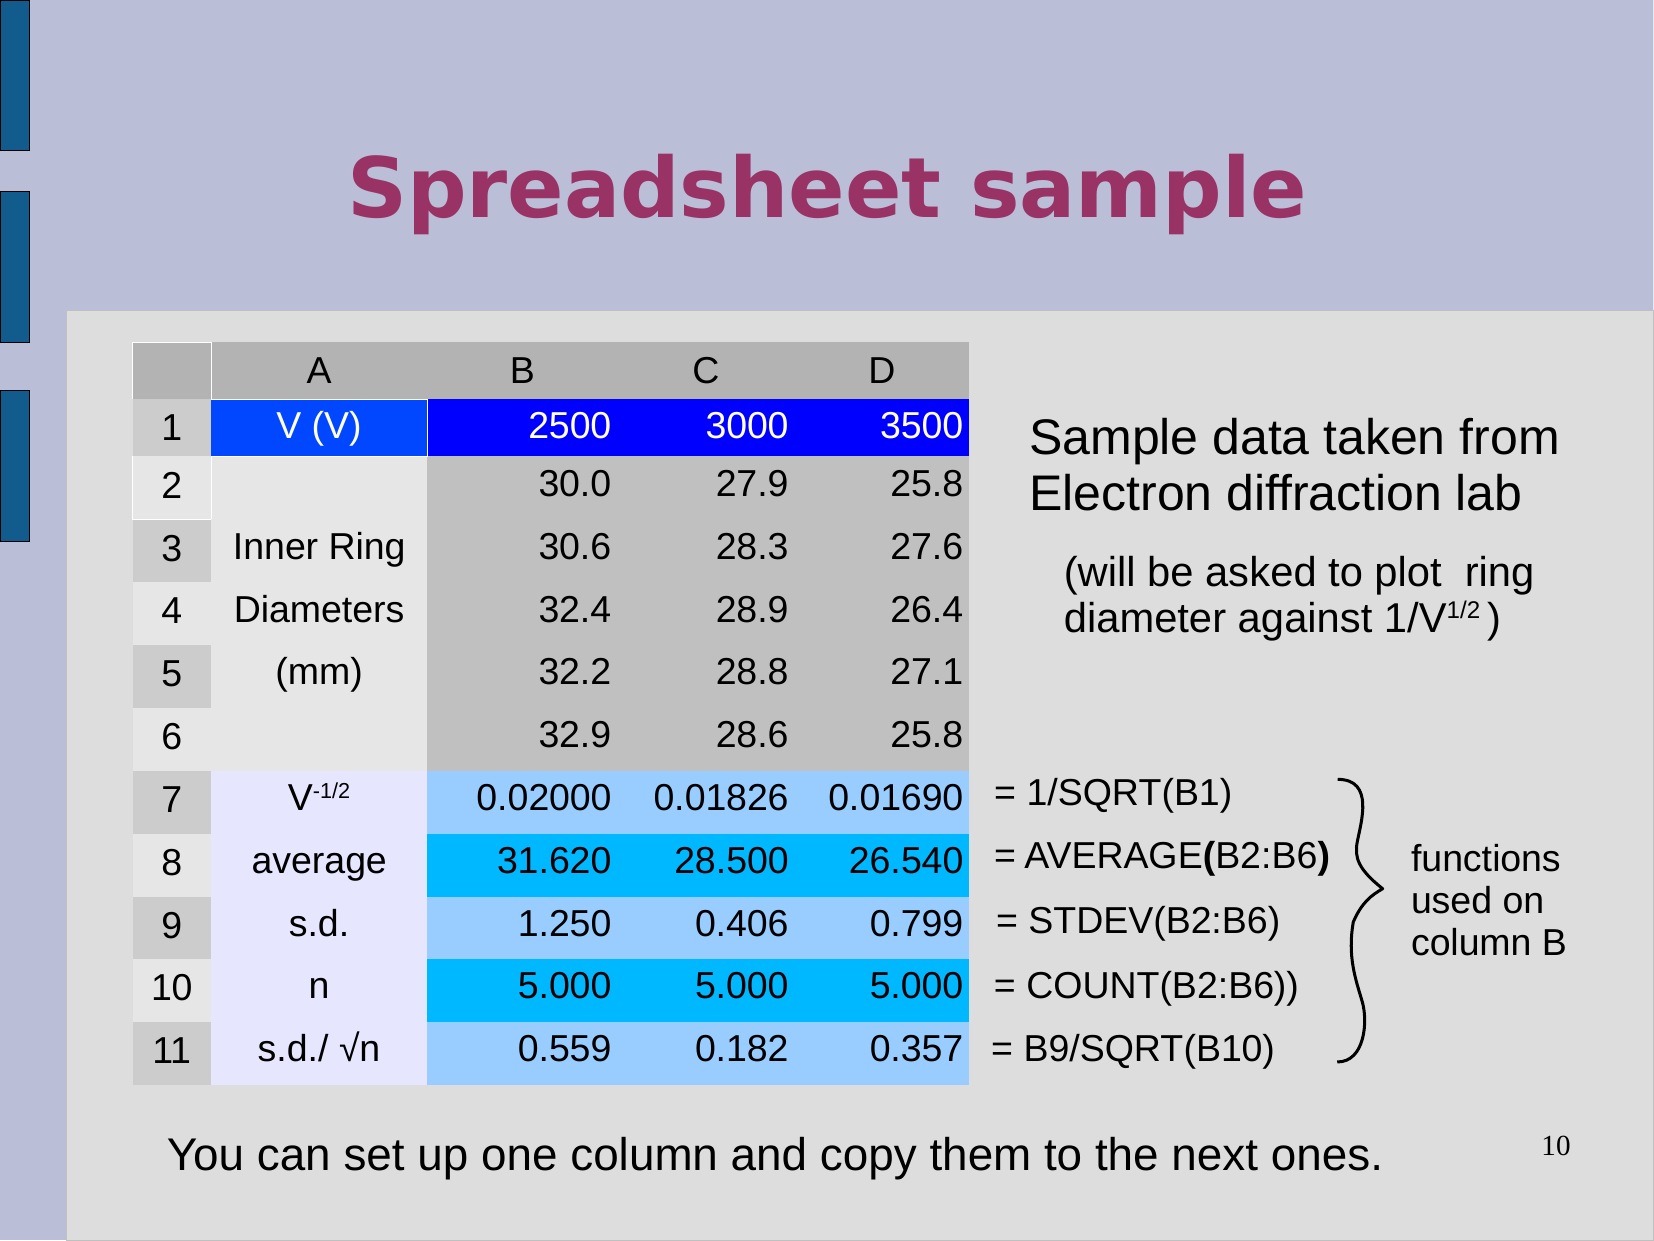

# Spreadsheet sample
| | A | B | C | D |
| --- | --- | --- | --- | --- |
| 1 | V (V) | 2500 | 3000 | 3500 |
| 2 | | 30.0 | 27.9 | 25.8 |
| 3 | Inner Ring | 30.6 | 28.3 | 27.6 |
| 4 | Diameters | 32.4 | 28.9 | 26.4 |
| 5 | (mm) | 32.2 | 28.8 | 27.1 |
| 6 | | 32.9 | 28.6 | 25.8 |
| 7 | V-1/2 | 0.02000 | 0.01826 | 0.01690 |
| 8 | average | 31.620 | 28.500 | 26.540 |
| 9 | s.d. | 1.250 | 0.406 | 0.799 |
| 10 | n | 5.000 | 5.000 | 5.000 |
| 11 | s.d./ √n | 0.559 | 0.182 | 0.357 |
Sample data taken from
Electron diffraction lab
 (will be asked to plot ring diameter against 1/V1/2 )
= 1/SQRT(B1)
= AVERAGE(B2:B6)
functions
used on
column B
= STDEV(B2:B6)
= COUNT(B2:B6))
= B9/SQRT(B10)
You can set up one column and copy them to the next ones.
10